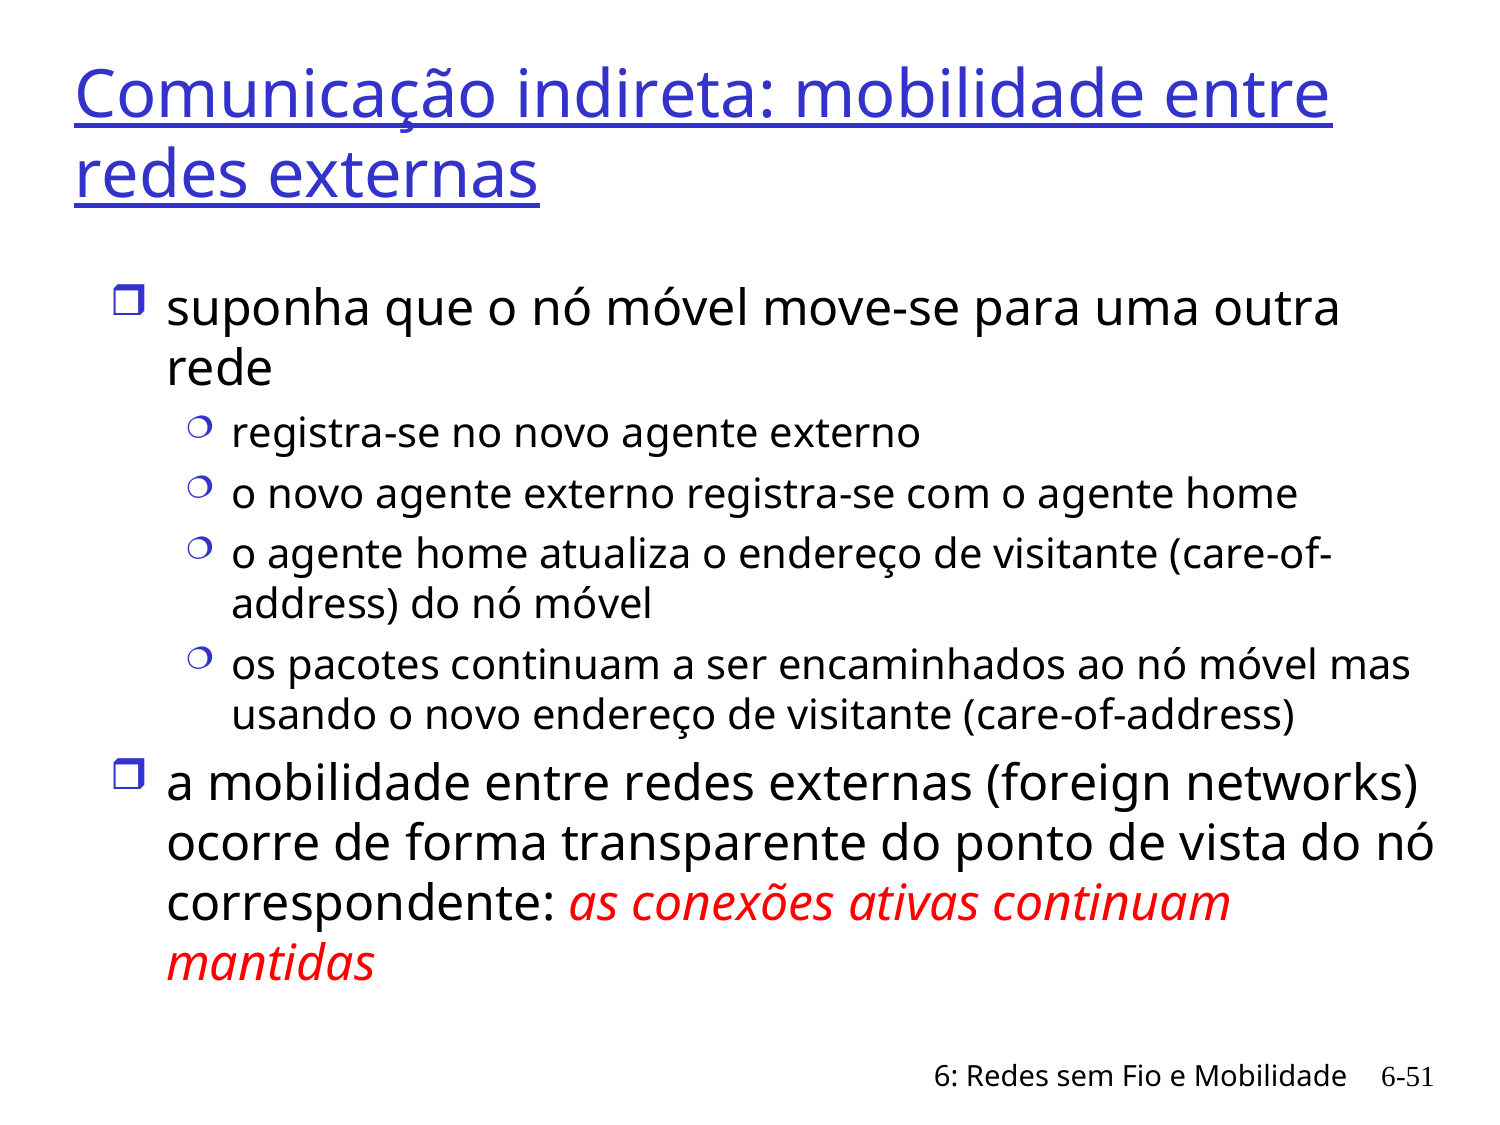

Comunicação indireta: mobilidade entre redes externas
suponha que o nó móvel move-se para uma outra rede
registra-se no novo agente externo
o novo agente externo registra-se com o agente home
o agente home atualiza o endereço de visitante (care-of-address) do nó móvel
os pacotes continuam a ser encaminhados ao nó móvel mas usando o novo endereço de visitante (care-of-address)
a mobilidade entre redes externas (foreign networks) ocorre de forma transparente do ponto de vista do nó correspondente: as conexões ativas continuam mantidas
6: Redes sem Fio e Mobilidade